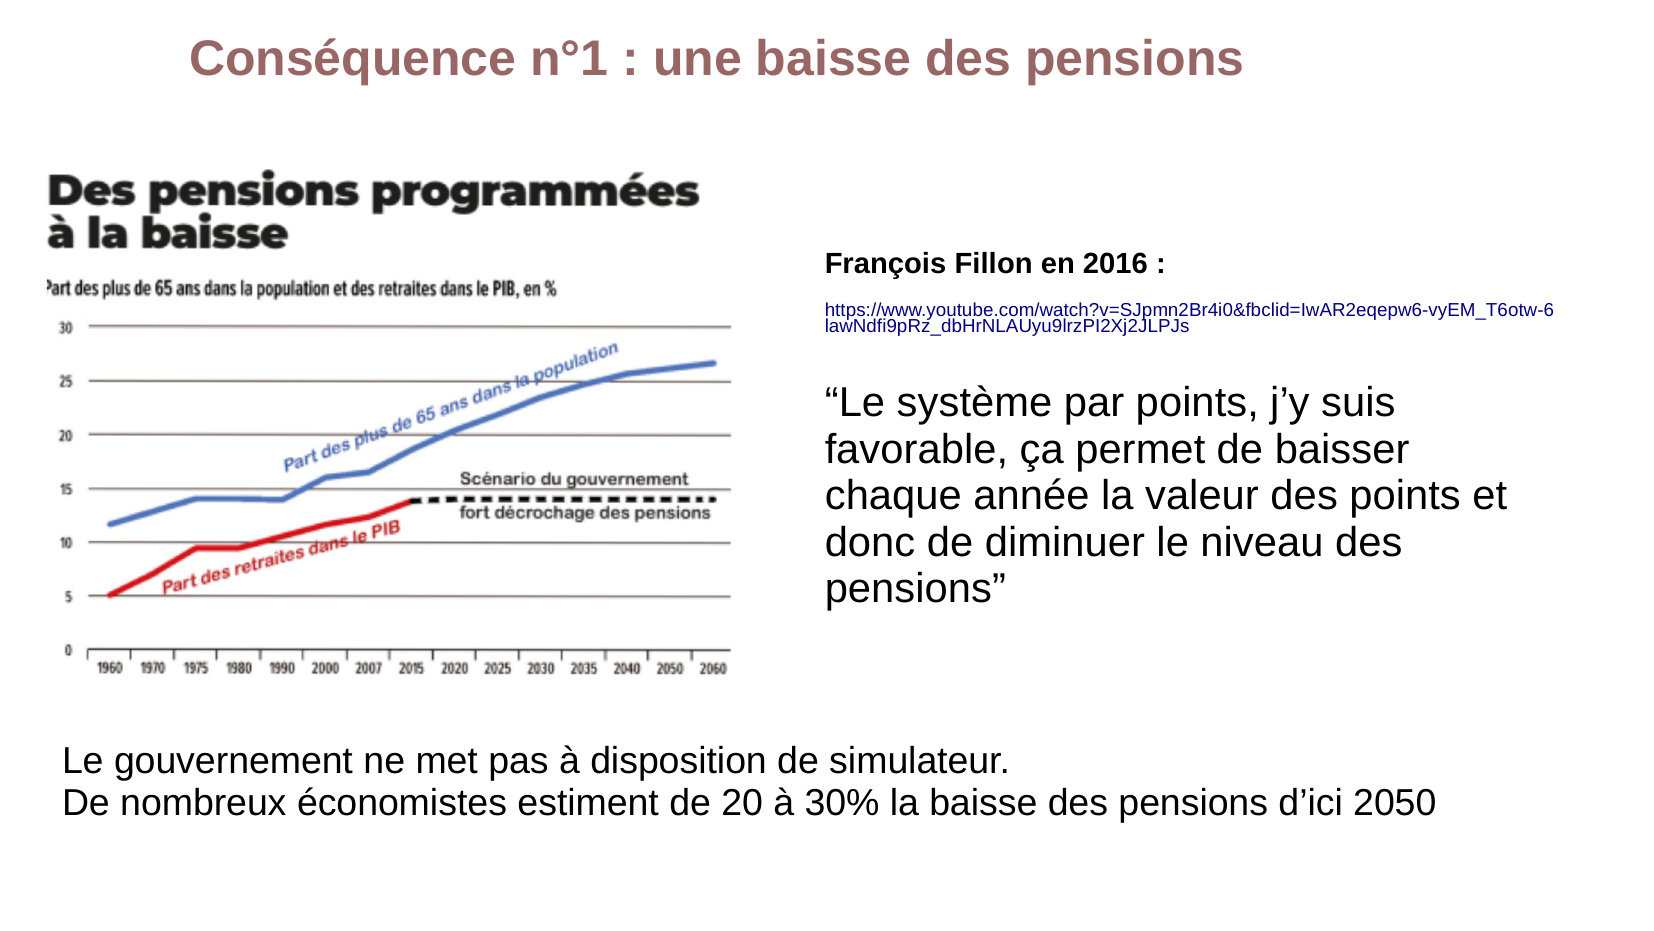

# Conséquence n°1 : une baisse des pensions
François Fillon en 2016 :
 https://www.youtube.com/watch?v=SJpmn2Br4i0&fbclid=IwAR2eqepw6-vyEM_T6otw-6lawNdfi9pRz_dbHrNLAUyu9lrzPI2Xj2JLPJs
“Le système par points, j’y suis favorable, ça permet de baisser chaque année la valeur des points et donc de diminuer le niveau des pensions”
Le gouvernement ne met pas à disposition de simulateur.
De nombreux économistes estiment de 20 à 30% la baisse des pensions d’ici 2050